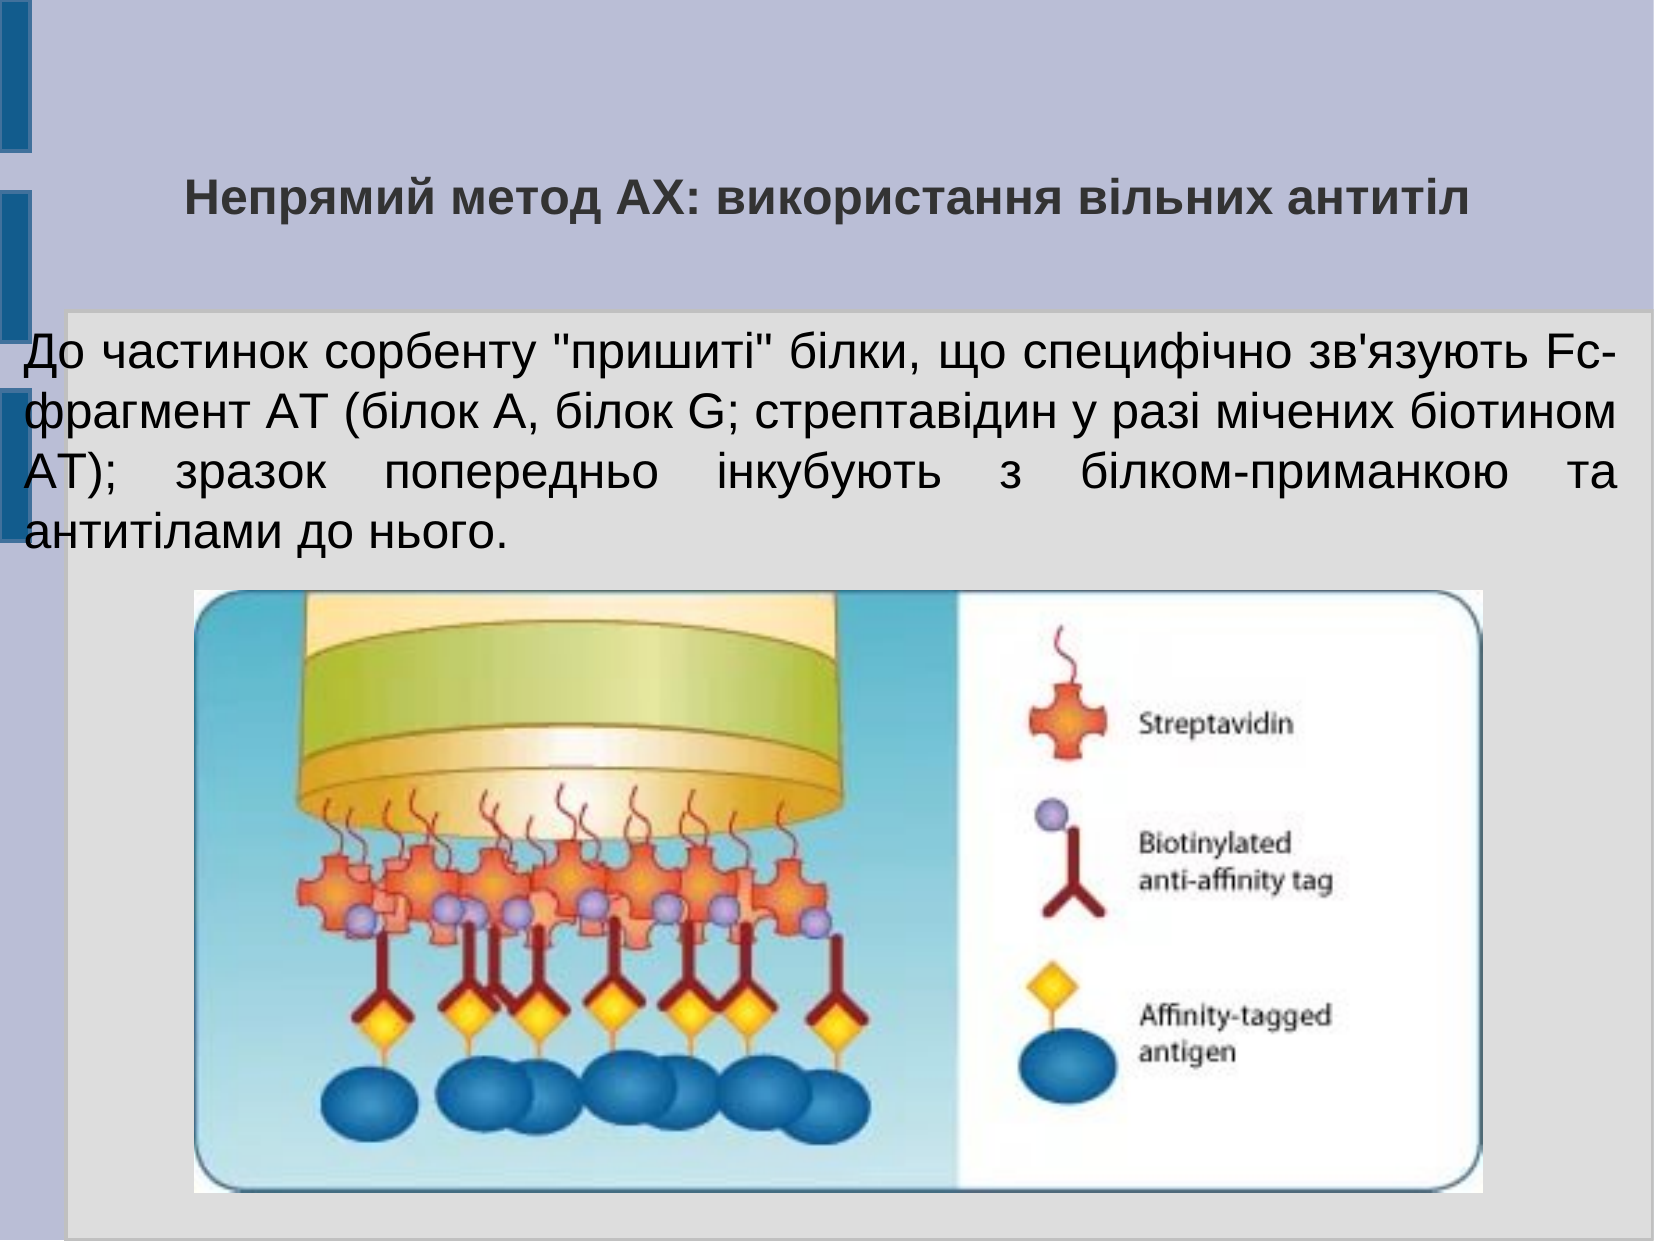

# Непрямий метод АХ: використання вільних антитіл
До частинок сорбенту "пришиті" білки, що специфічно зв'язують Fc-фрагмент АТ (білок A, білок G; стрептавідин у разі мічених біотином АТ); зразок попередньо інкубують з білком-приманкою та антитілами до нього.